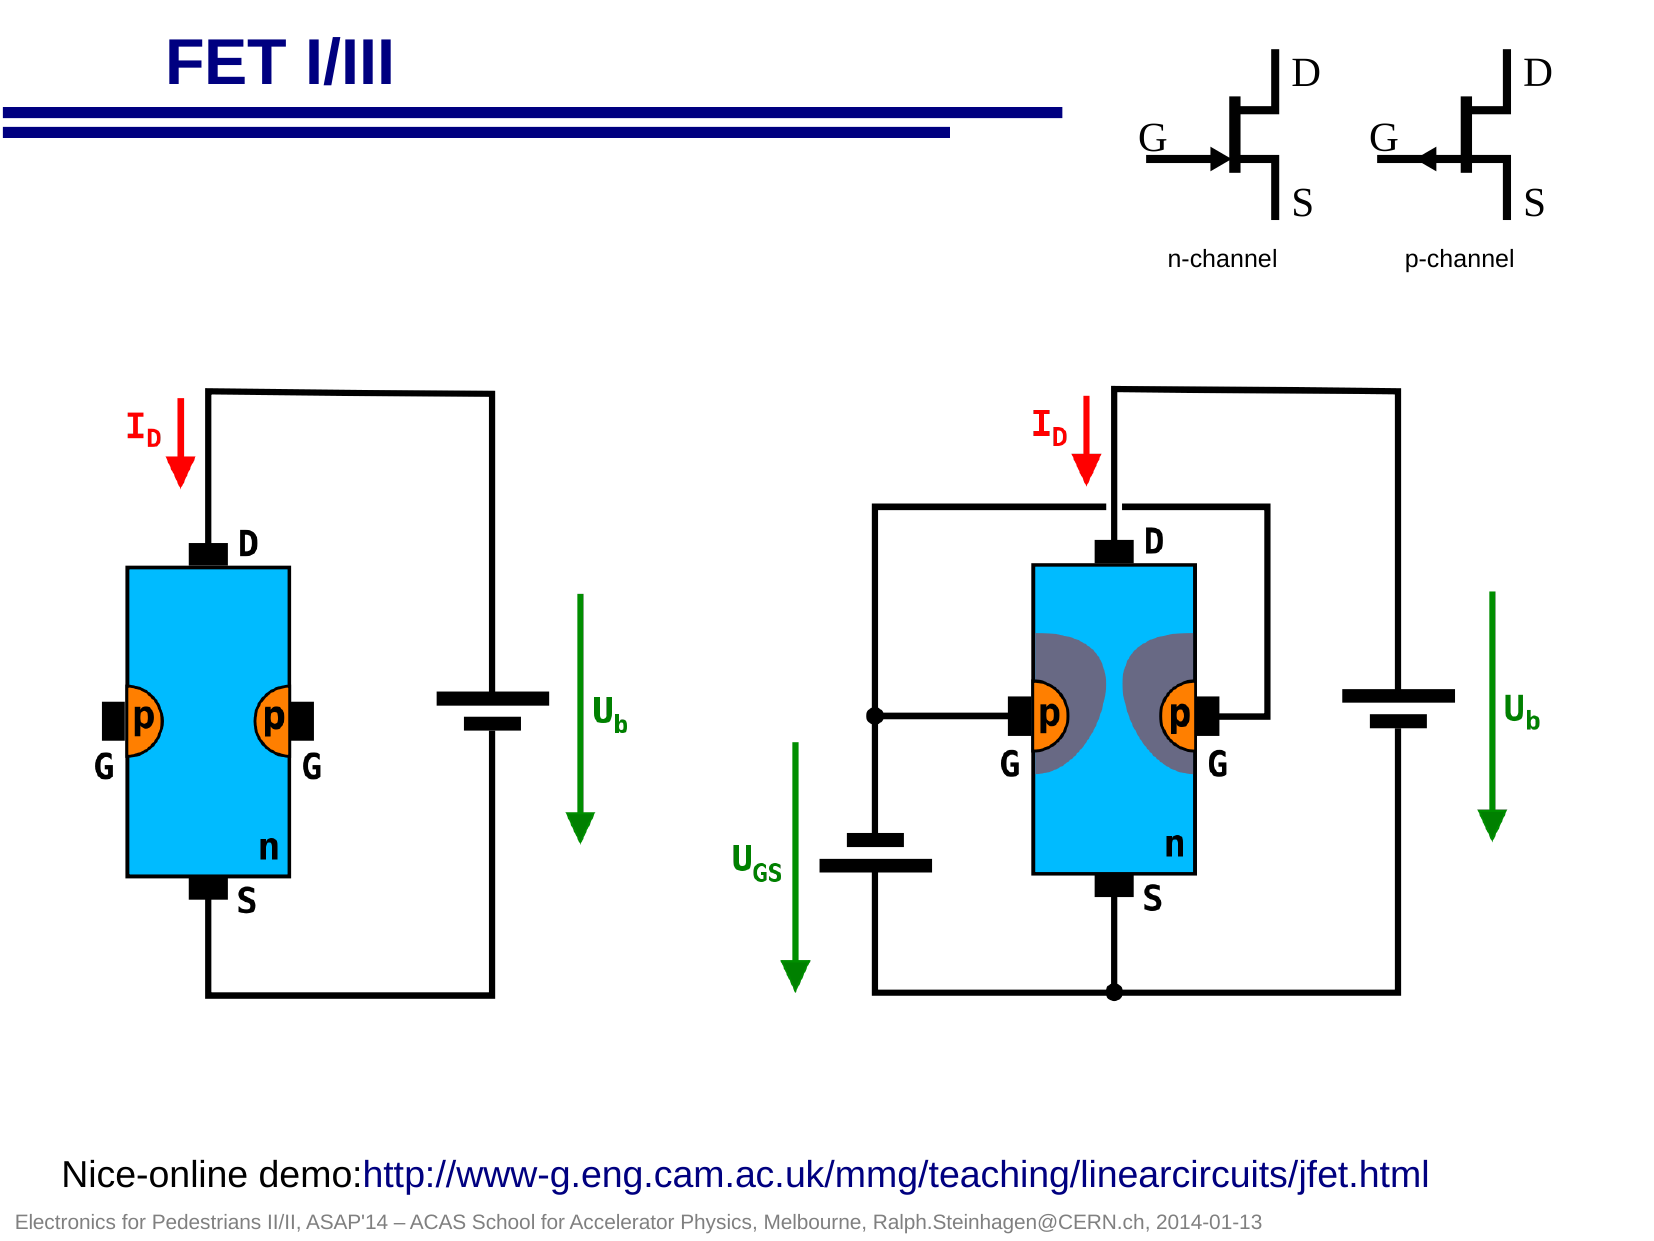

# FET I/III
n-channel
p-channel
Nice-online demo:http://www-g.eng.cam.ac.uk/mmg/teaching/linearcircuits/jfet.html